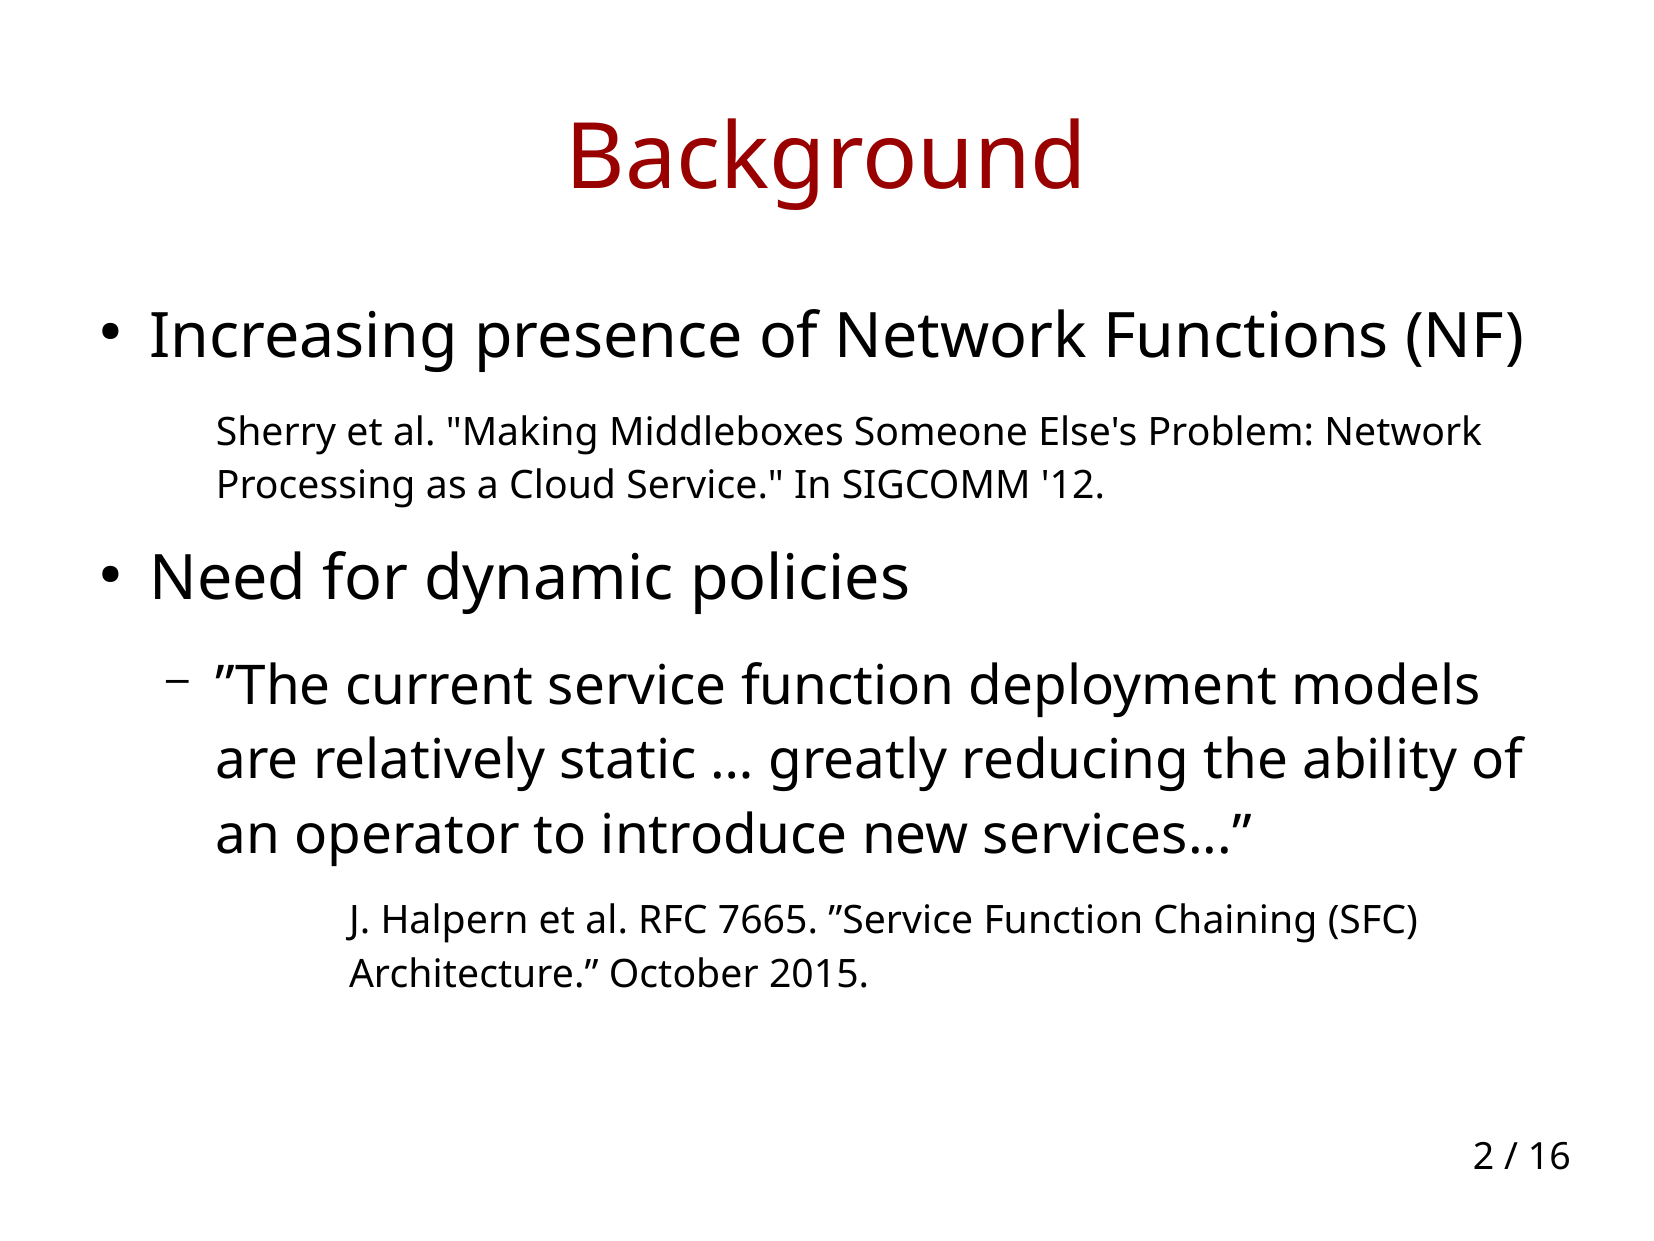

# Background
Increasing presence of Network Functions (NF)
Sherry et al. "Making Middleboxes Someone Else's Problem: Network Processing as a Cloud Service." In SIGCOMM '12.
Need for dynamic policies
”The current service function deployment models are relatively static … greatly reducing the ability of an operator to introduce new services...”
J. Halpern et al. RFC 7665. ”Service Function Chaining (SFC) Architecture.” October 2015.
2